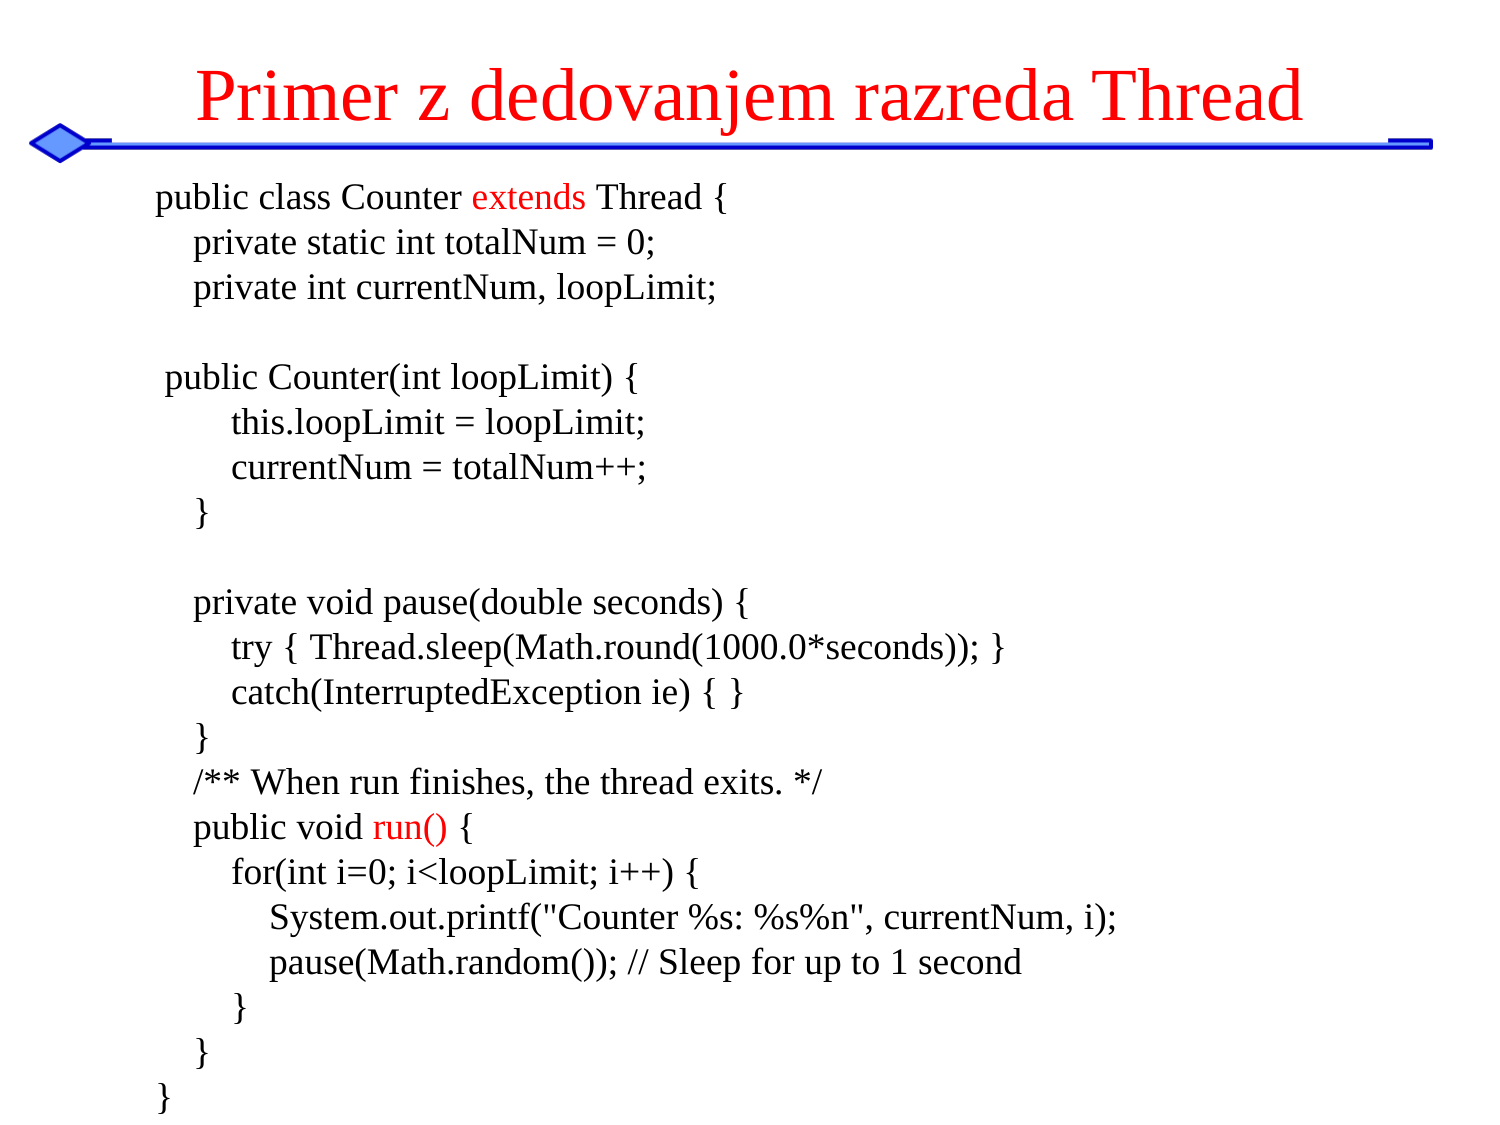

# Primer z dedovanjem razreda Thread
public class Counter extends Thread {
 private static int totalNum = 0;
 private int currentNum, loopLimit;
 public Counter(int loopLimit) {
 this.loopLimit = loopLimit;
 currentNum = totalNum++;
 }
 private void pause(double seconds) {
 try { Thread.sleep(Math.round(1000.0*seconds)); }
 catch(InterruptedException ie) { }
 }
 /** When run finishes, the thread exits. */
 public void run() {
 for(int i=0; i<loopLimit; i++) {
 System.out.printf("Counter %s: %s%n", currentNum, i);
 pause(Math.random()); // Sleep for up to 1 second
 }
 }
}